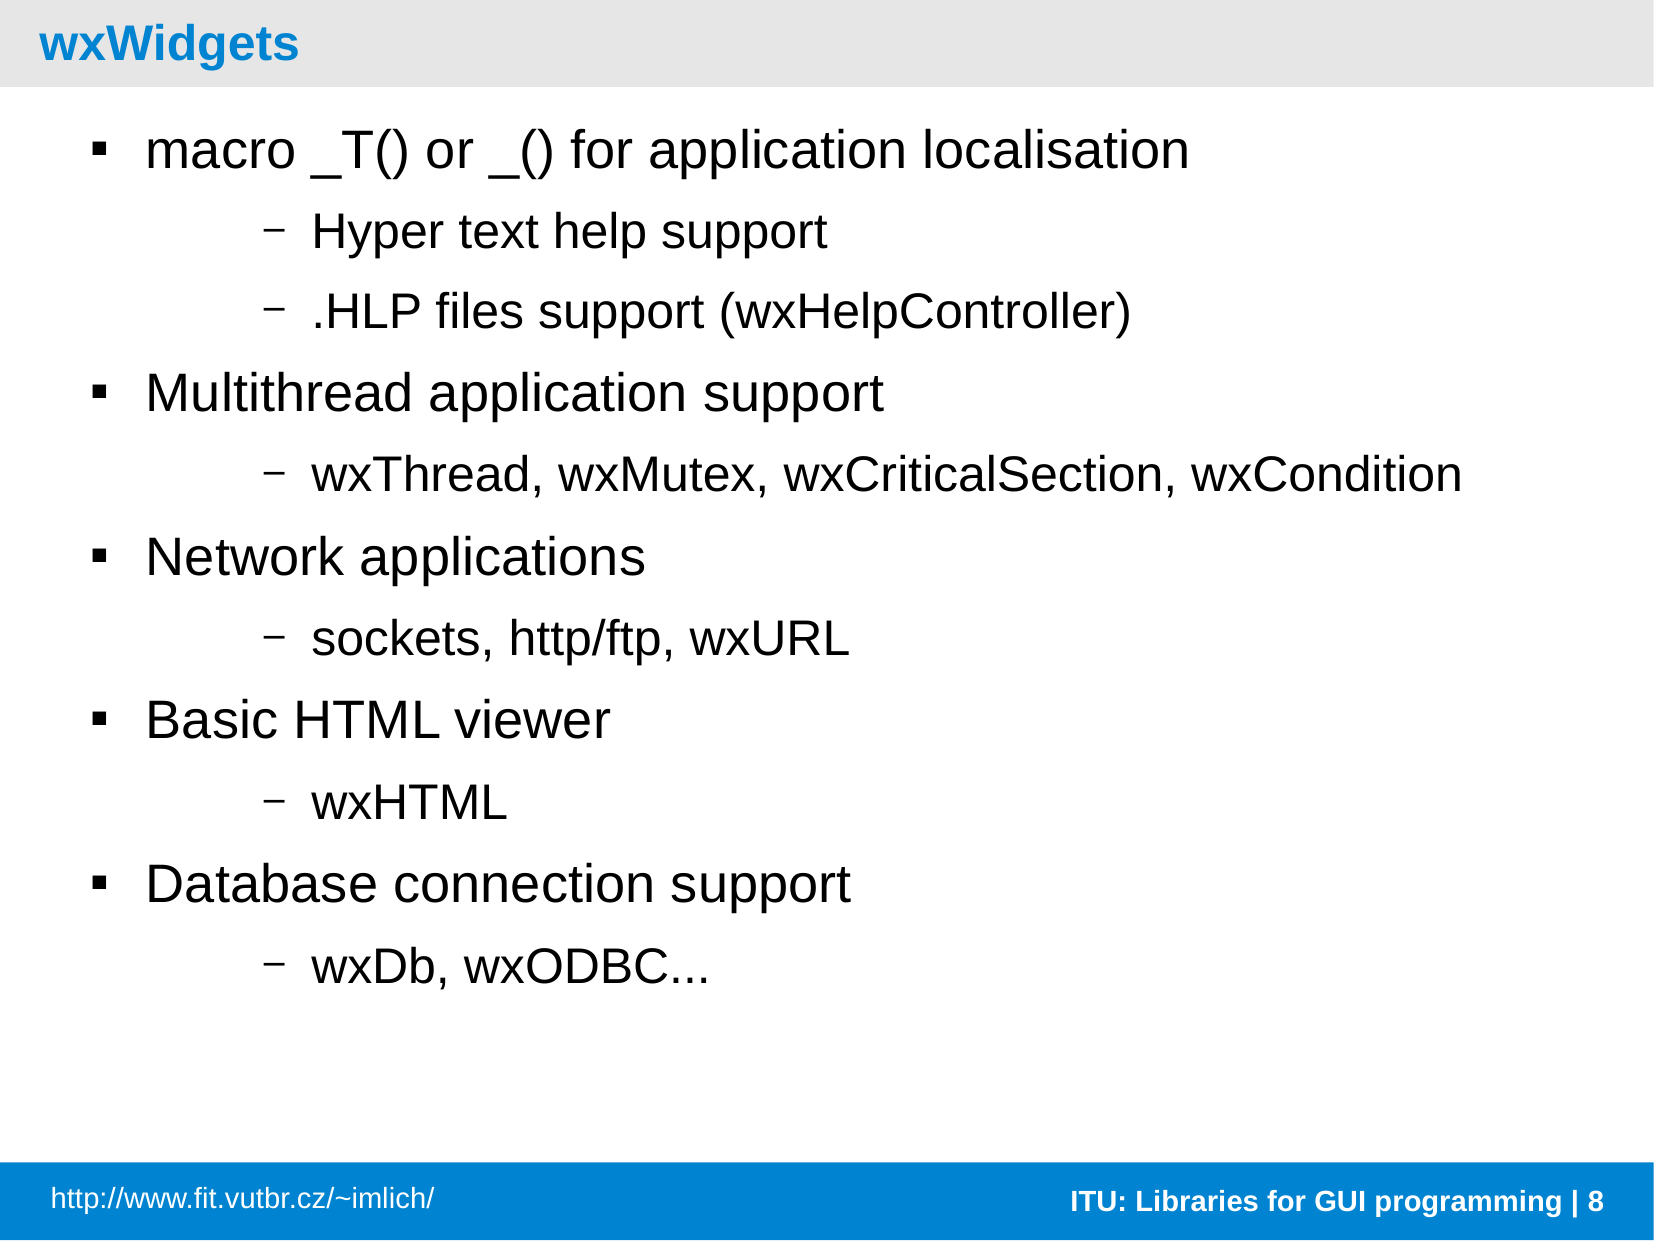

# wxWidgets
macro _T() or _() for application localisation
Hyper text help support
.HLP files support (wxHelpController)
Multithread application support
wxThread, wxMutex, wxCriticalSection, wxCondition
Network applications
sockets, http/ftp, wxURL
Basic HTML viewer
wxHTML
Database connection support
wxDb, wxODBC...